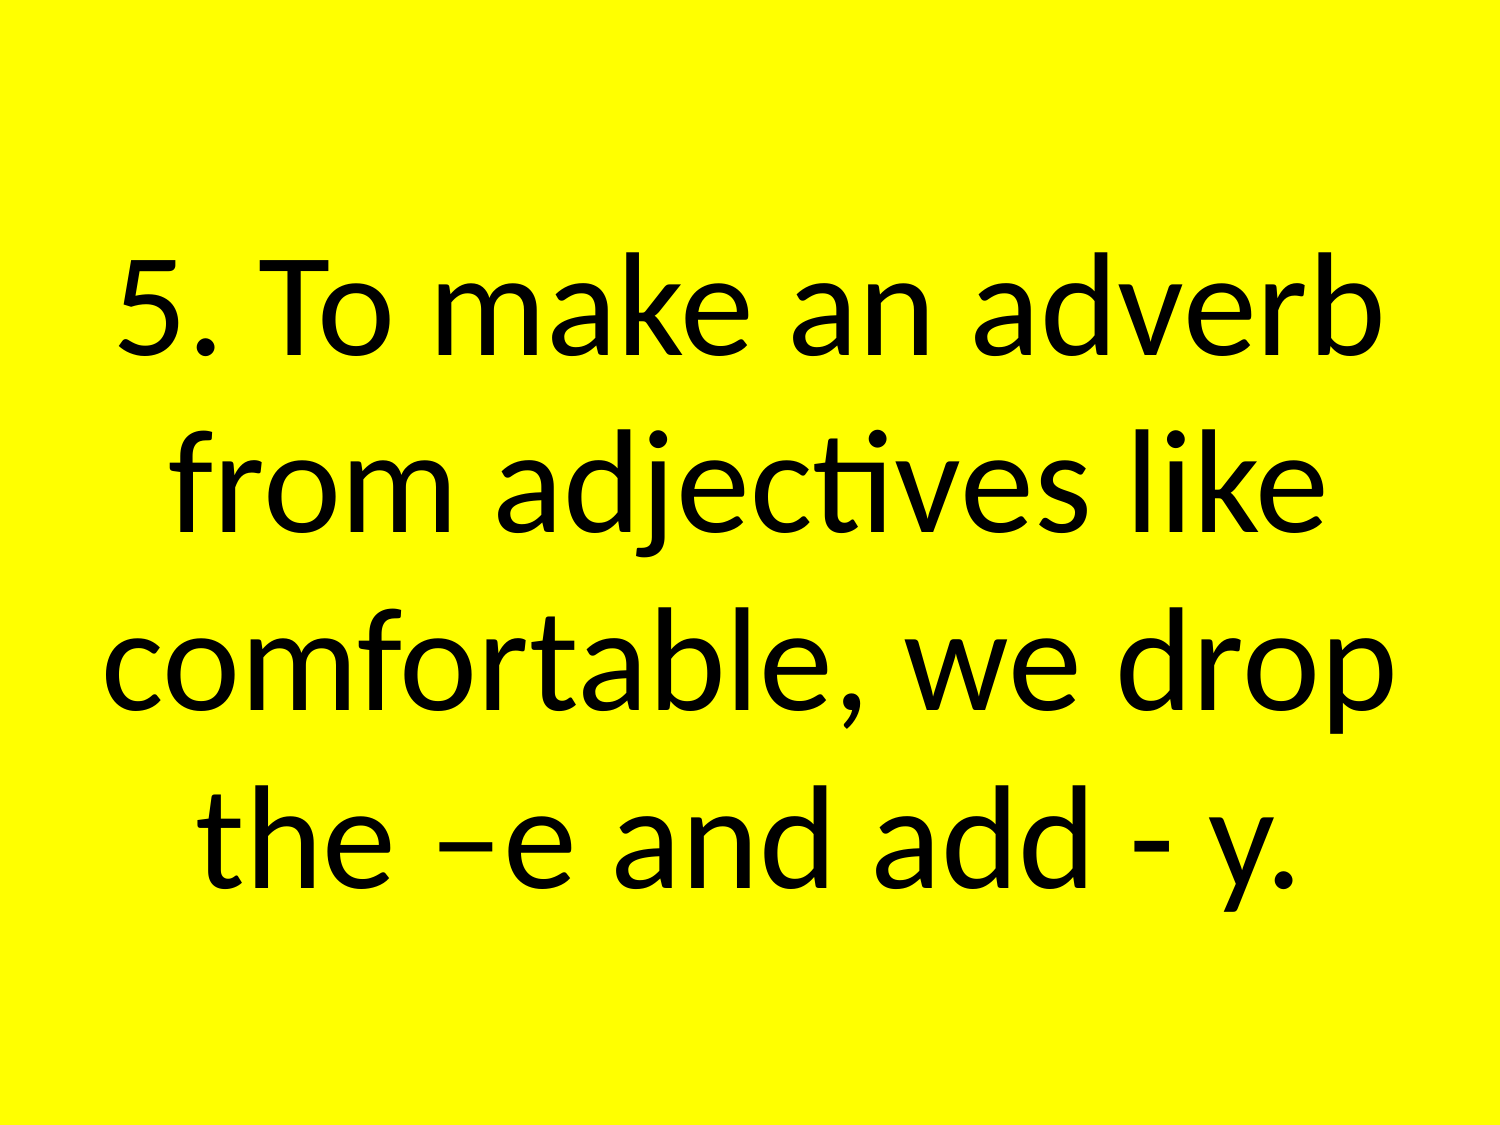

# 5. To make an adverb from adjectives like comfortable, we drop the –e and add - y.